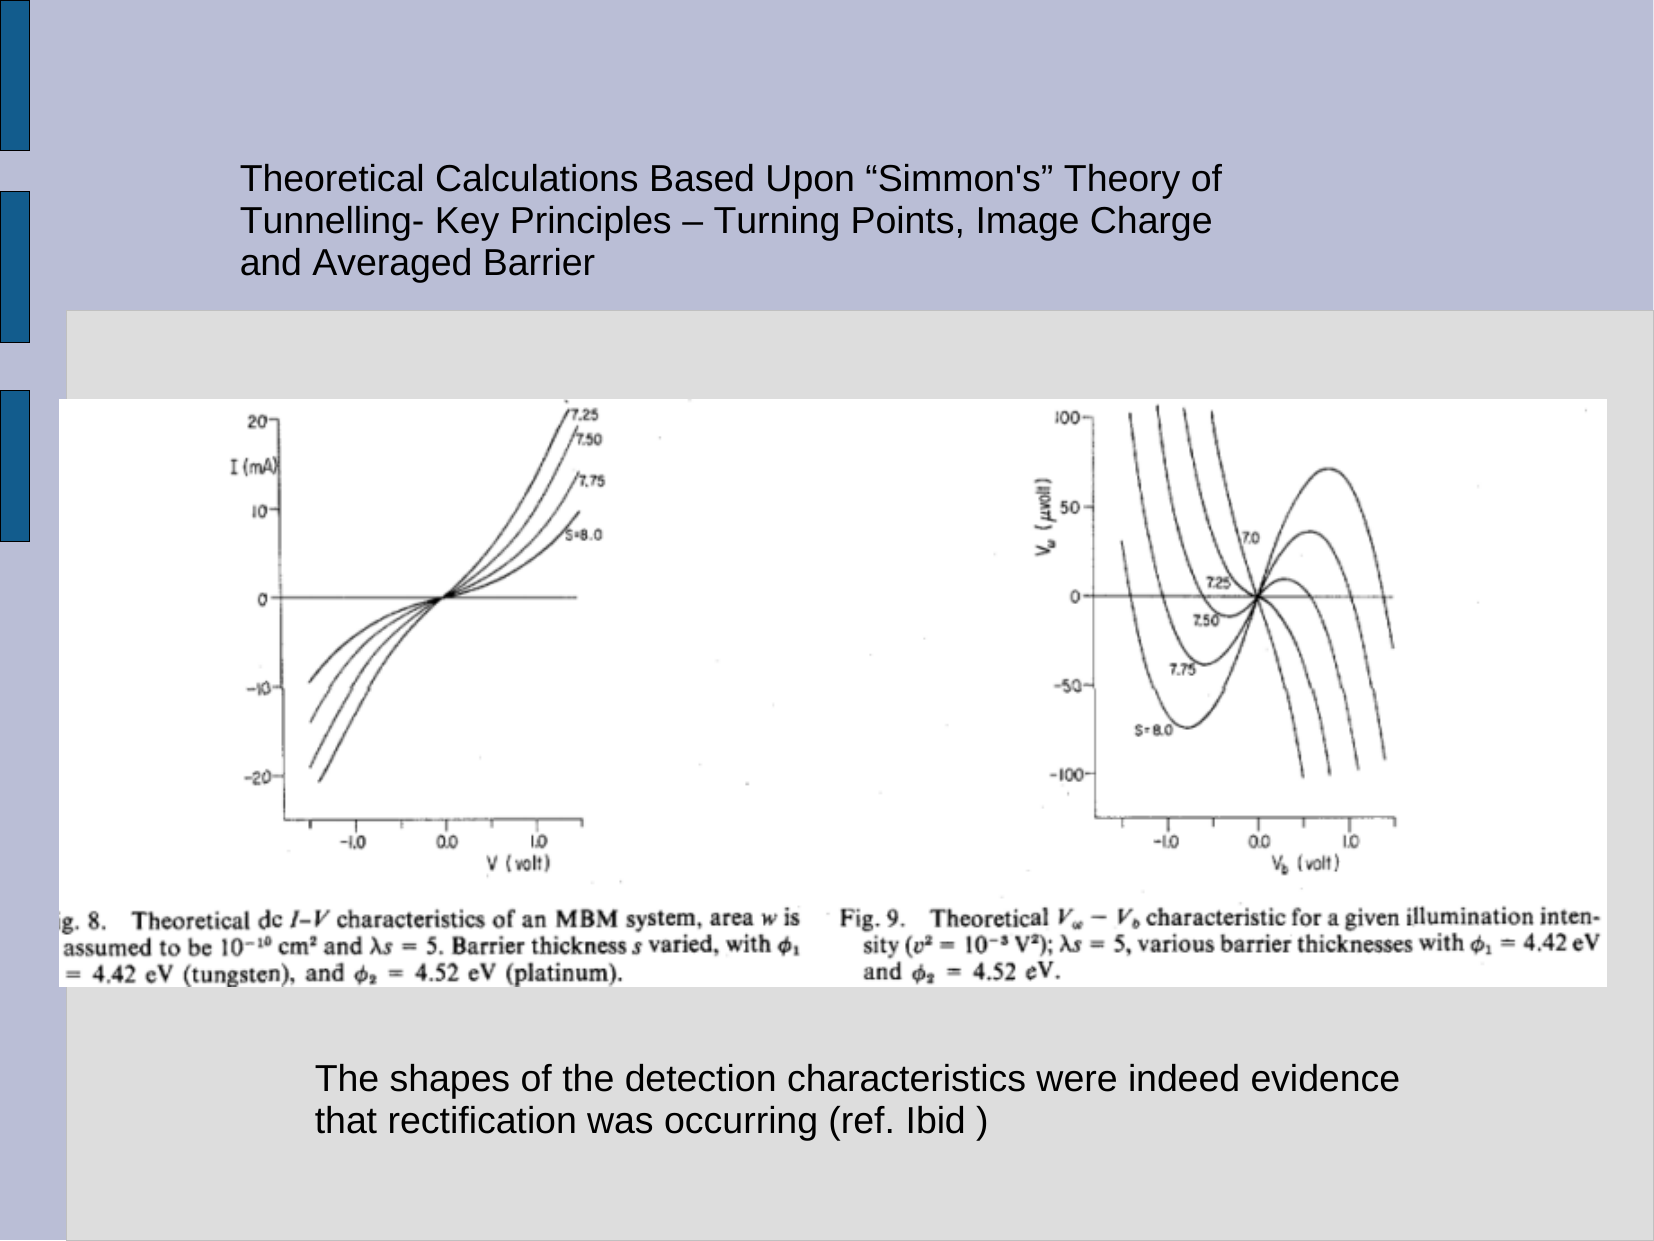

Theoretical Calculations Based Upon “Simmon's” Theory of
Tunnelling- Key Principles – Turning Points, Image Charge
and Averaged Barrier
The shapes of the detection characteristics were indeed evidence
that rectification was occurring (ref. Ibid )